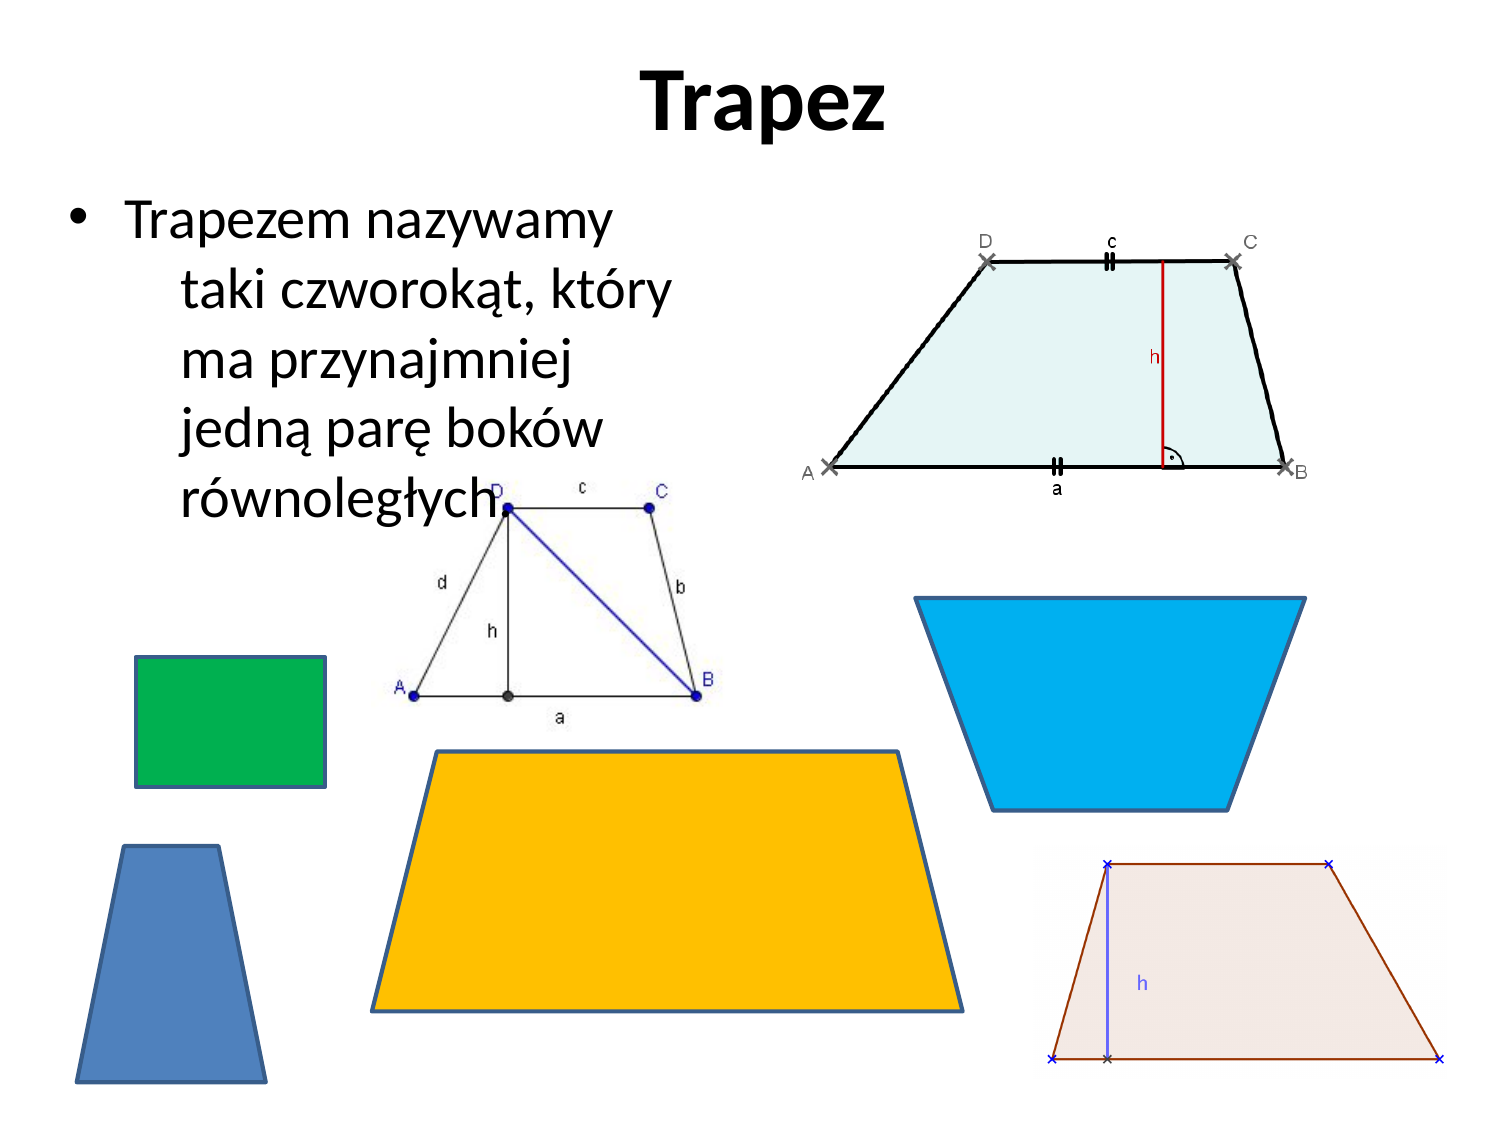

# Trapez
Trapezem nazywamy taki czworokąt, który ma przynajmniej jedną parę boków równoległych.